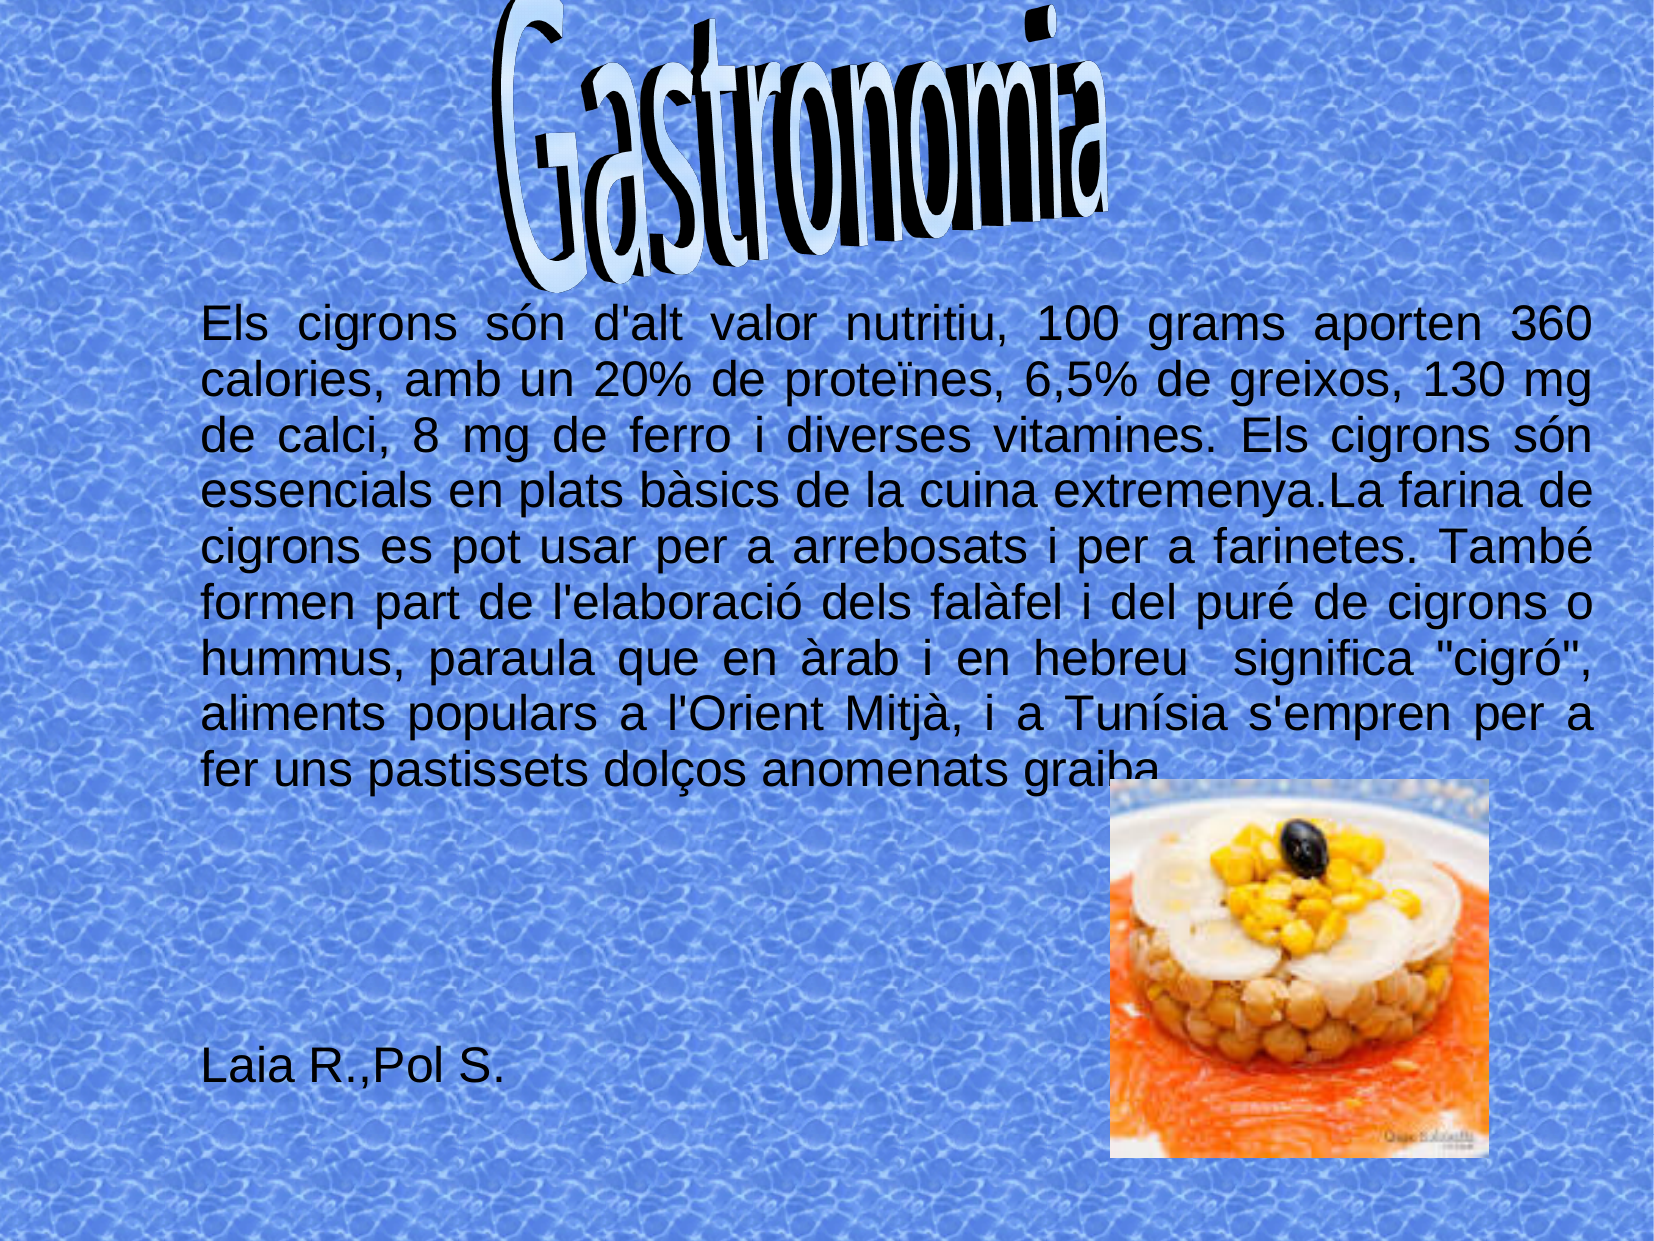

#
Gastronomia
Els cigrons són d'alt valor nutritiu, 100 grams aporten 360 calories, amb un 20% de proteïnes, 6,5% de greixos, 130 mg de calci, 8 mg de ferro i diverses vitamines. Els cigrons són essencials en plats bàsics de la cuina extremenya.La farina de cigrons es pot usar per a arrebosats i per a farinetes. També formen part de l'elaboració dels falàfel i del puré de cigrons o hummus, paraula que en àrab i en hebreu significa "cigró", aliments populars a l'Orient Mitjà, i a Tunísia s'empren per a fer uns pastissets dolços anomenats graiba
Laia R.,Pol S.